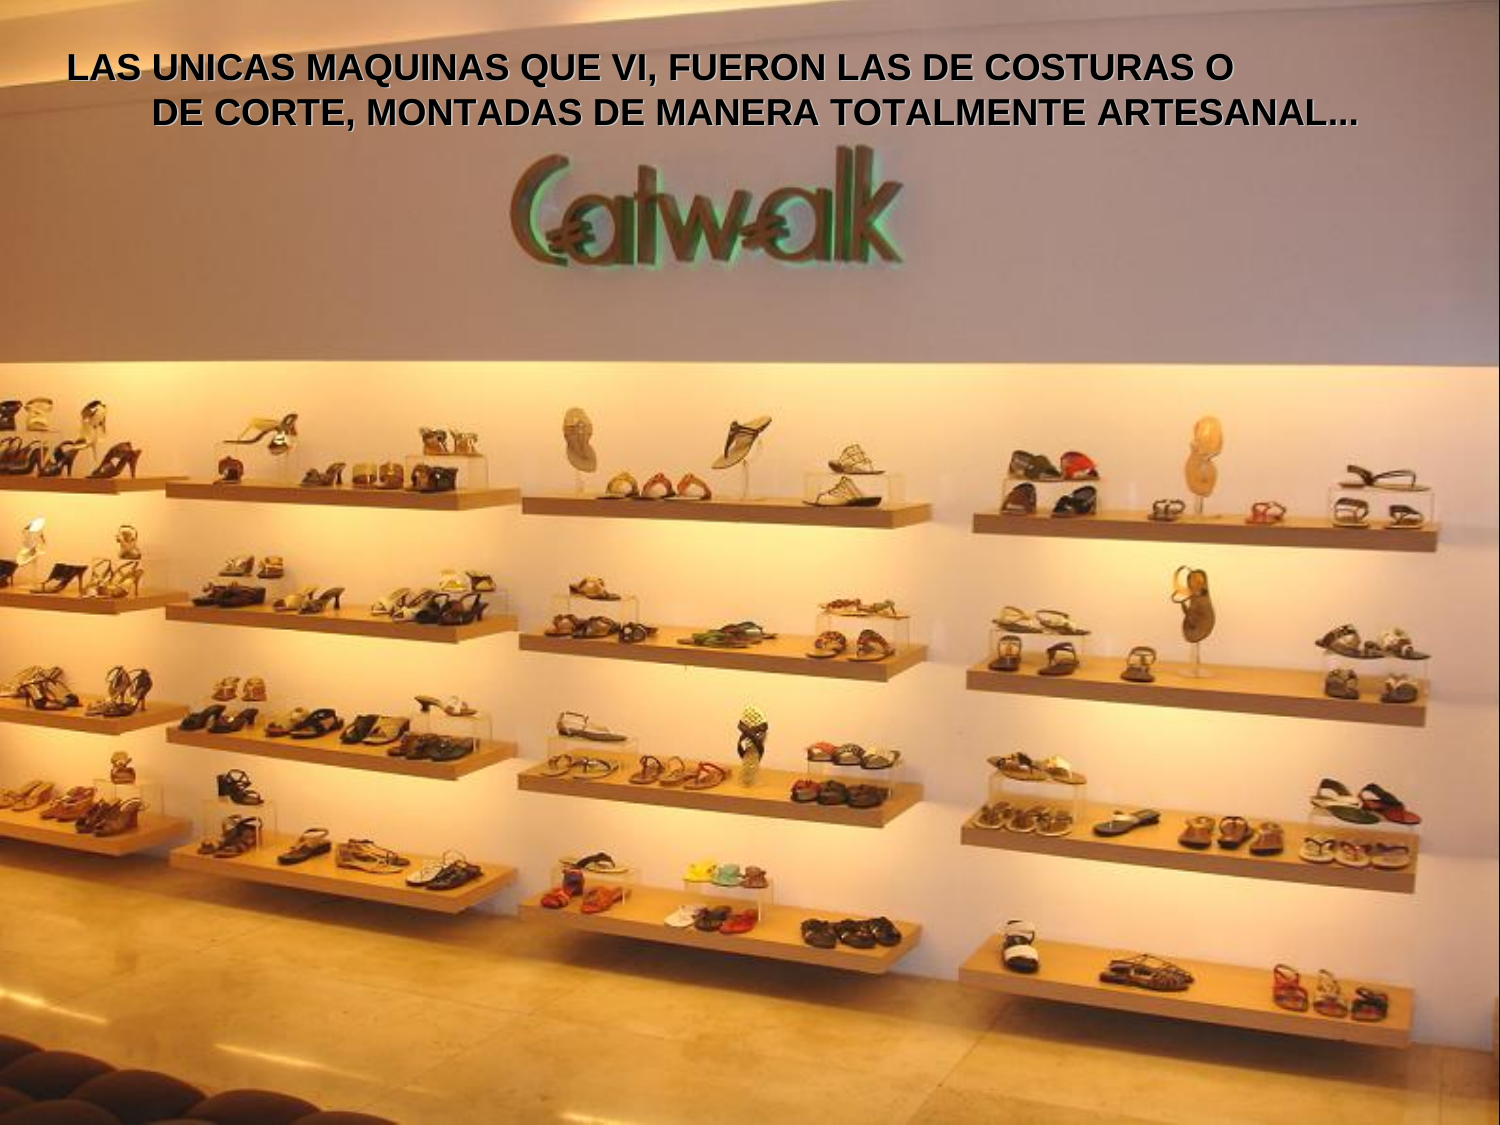

LAS UNICAS MAQUINAS QUE VI, FUERON LAS DE COSTURAS O DE CORTE, MONTADAS DE MANERA TOTALMENTE ARTESANAL...